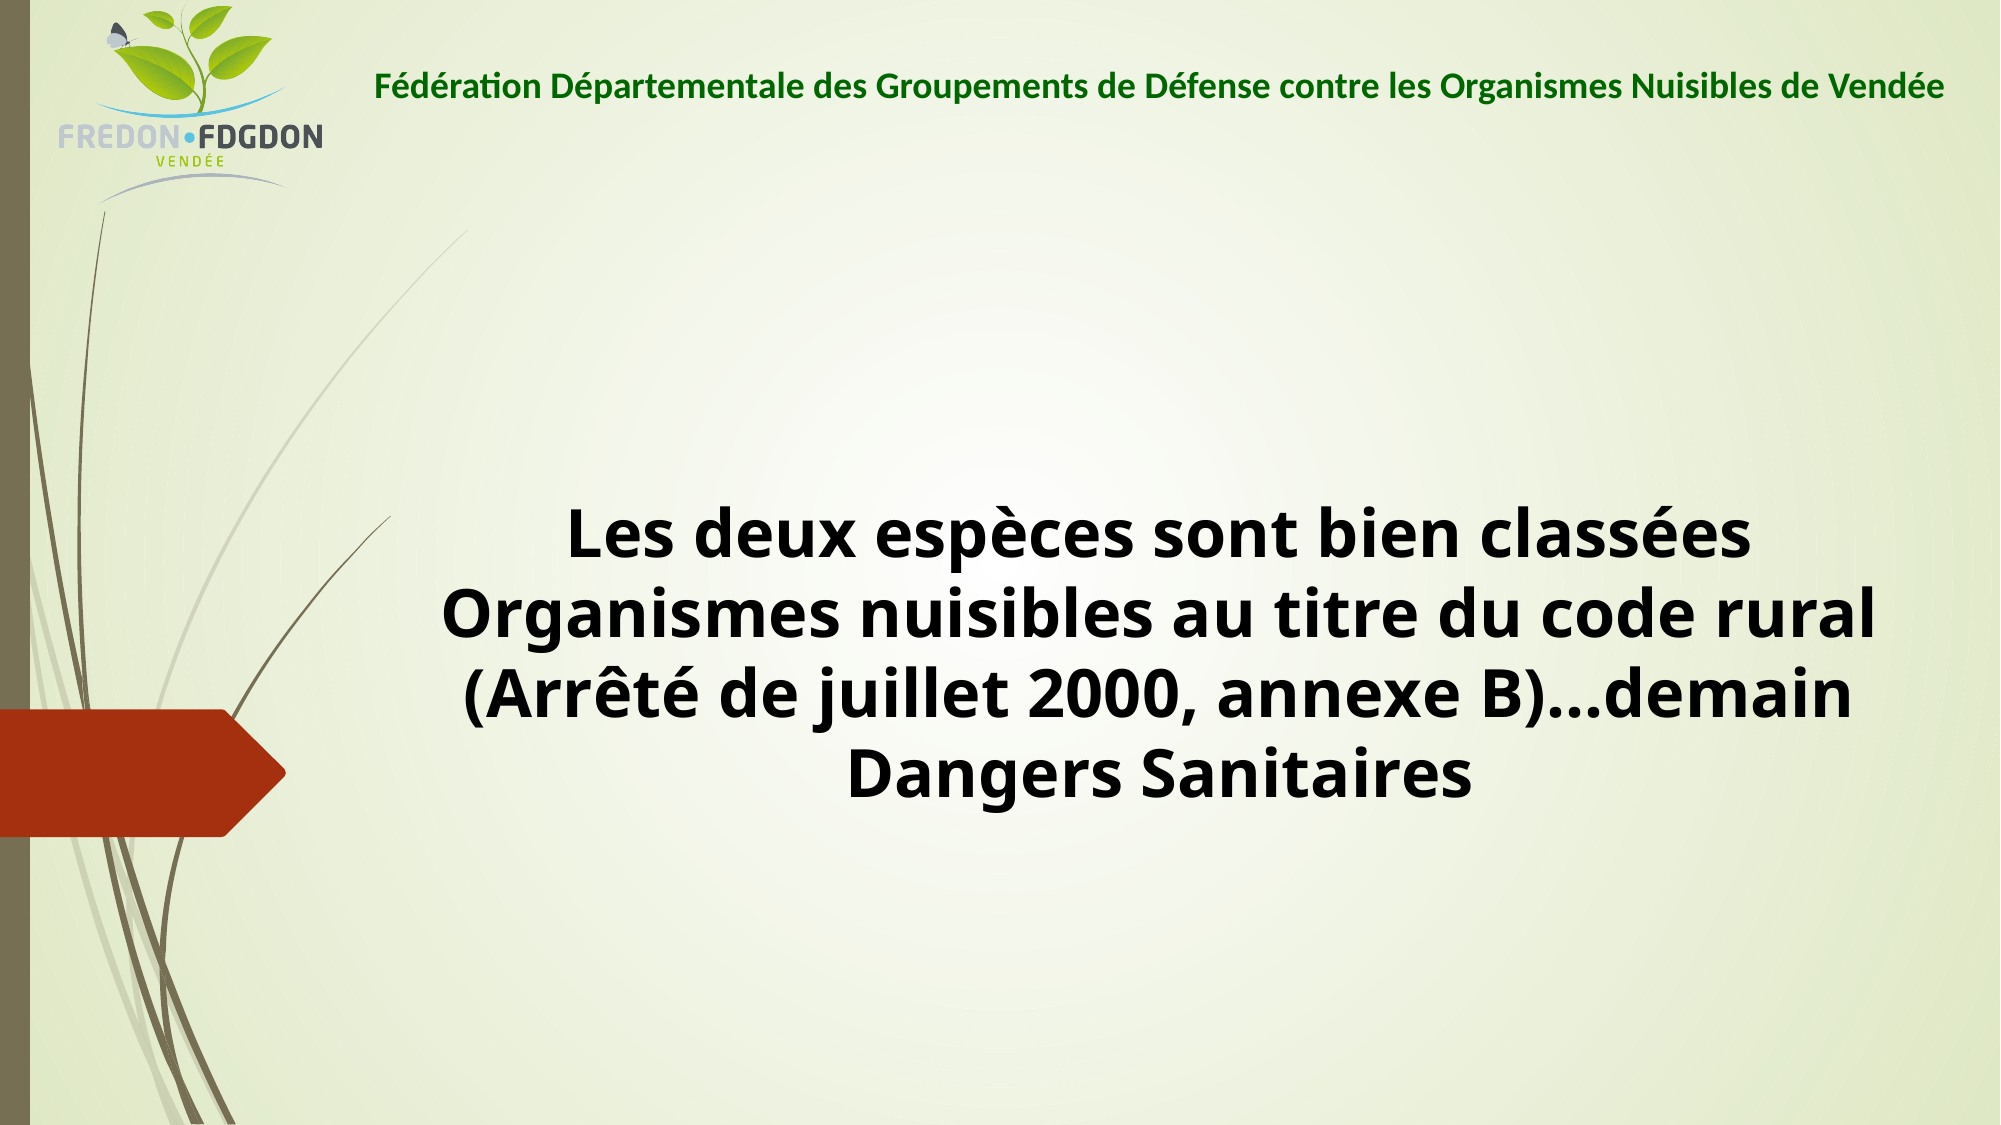

Fédération Départementale des Groupements de Défense contre les Organismes Nuisibles de Vendée
Les deux espèces sont bien classées Organismes nuisibles au titre du code rural
(Arrêté de juillet 2000, annexe B)…demain Dangers Sanitaires